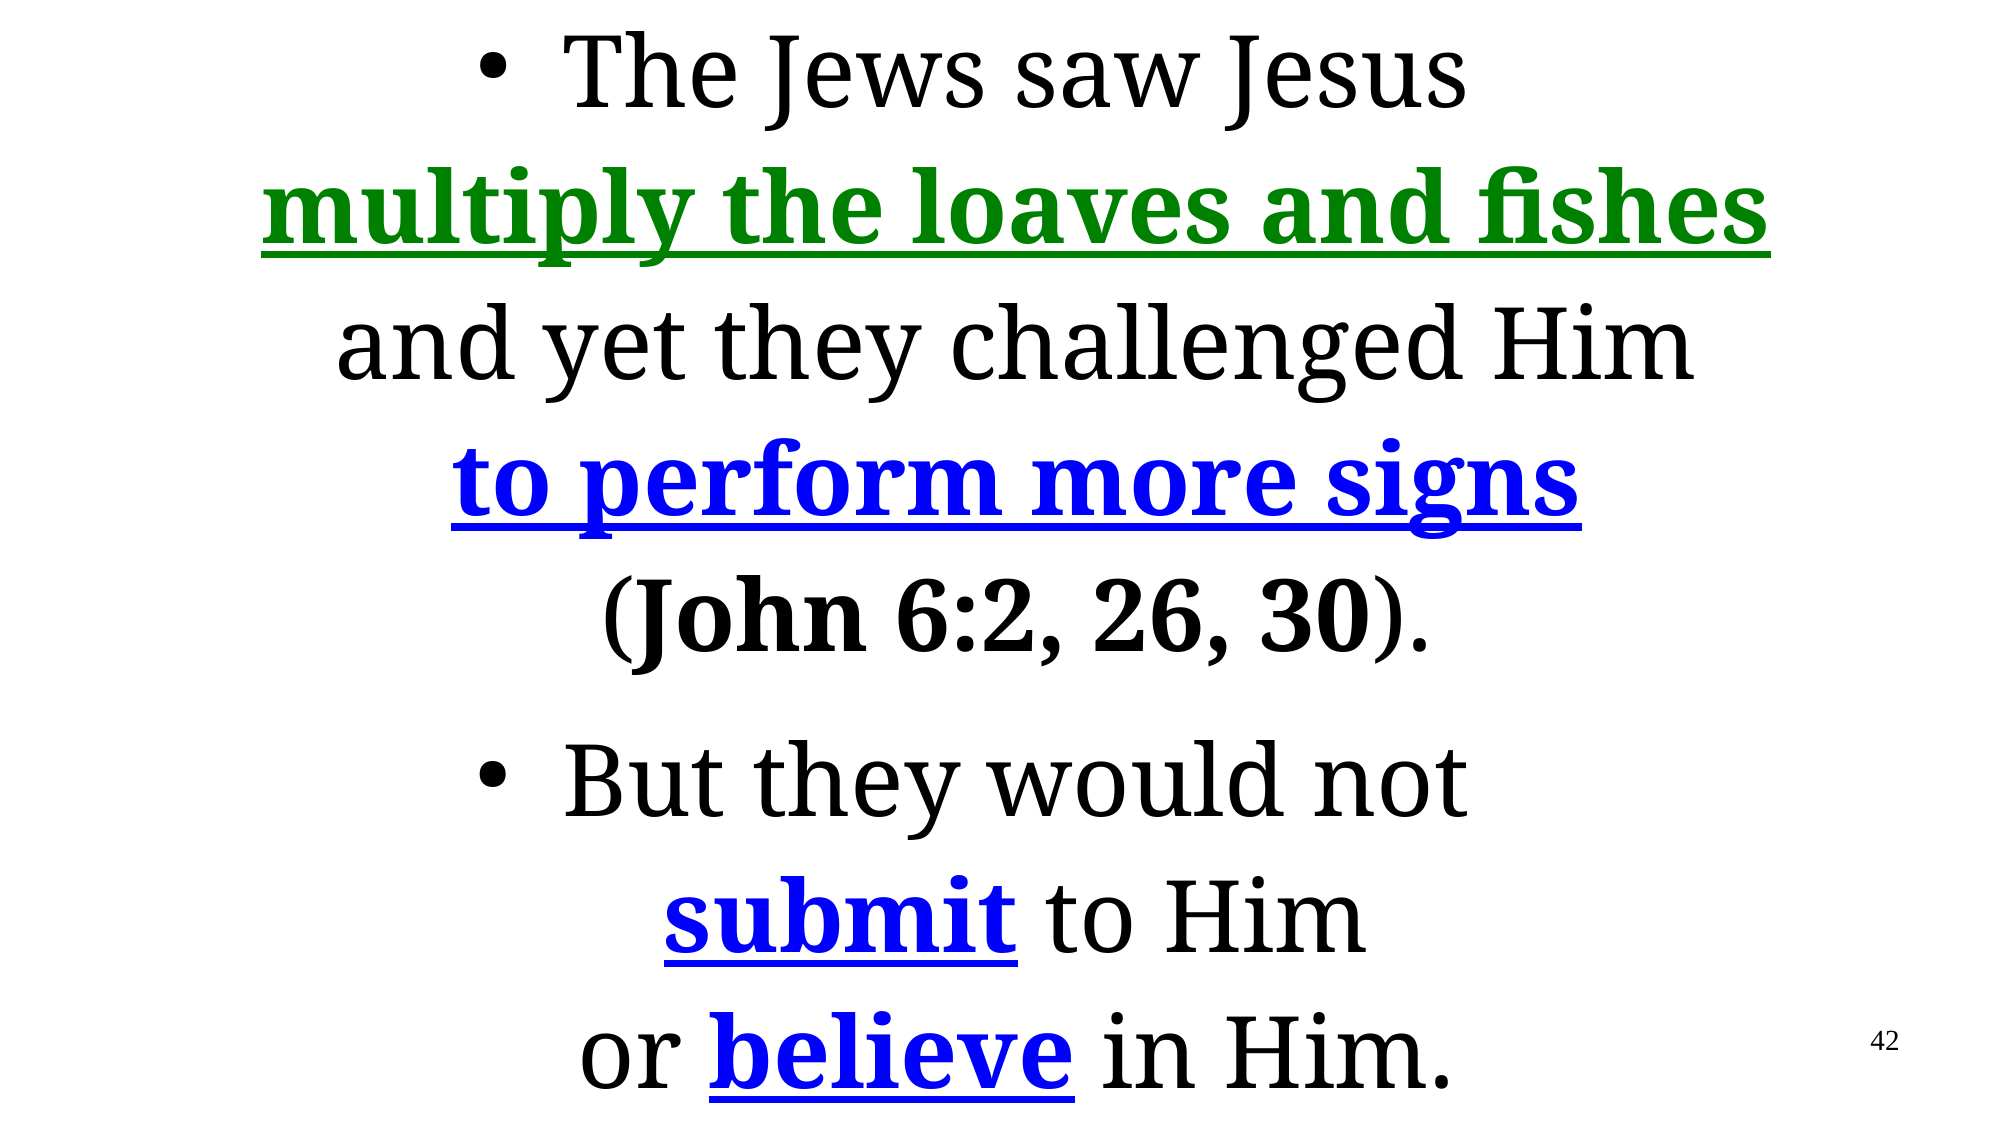

# The Jews saw Jesus multiply the loaves and fishes and yet they challenged Him to perform more signs (John 6:2, 26, 30).
But they would not
submit to Him
or believe in Him.
42